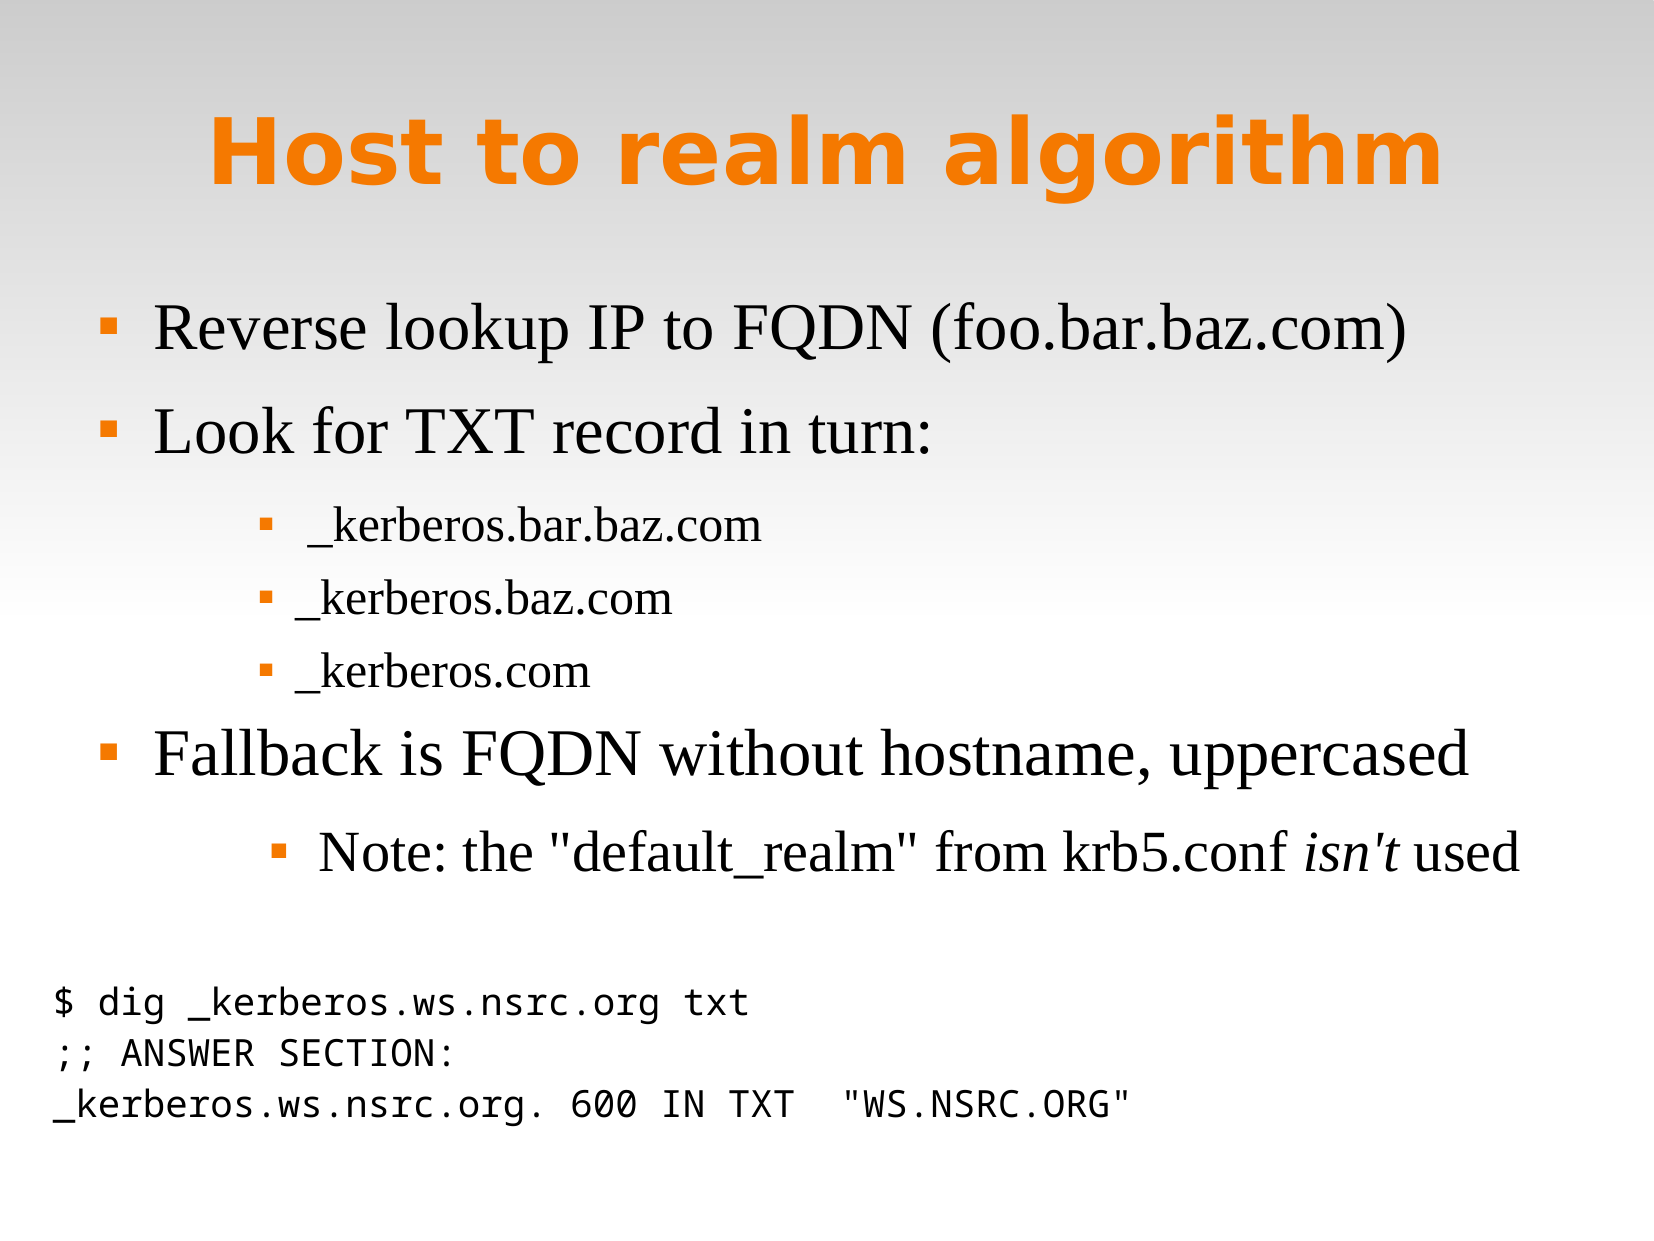

# Host to realm algorithm
Reverse lookup IP to FQDN (foo.bar.baz.com)
Look for TXT record in turn:
 _kerberos.bar.baz.com
_kerberos.baz.com
_kerberos.com
Fallback is FQDN without hostname, uppercased
Note: the "default_realm" from krb5.conf isn't used
$ dig _kerberos.ws.nsrc.org txt
;; ANSWER SECTION:
_kerberos.ws.nsrc.org. 600 IN TXT "WS.NSRC.ORG"